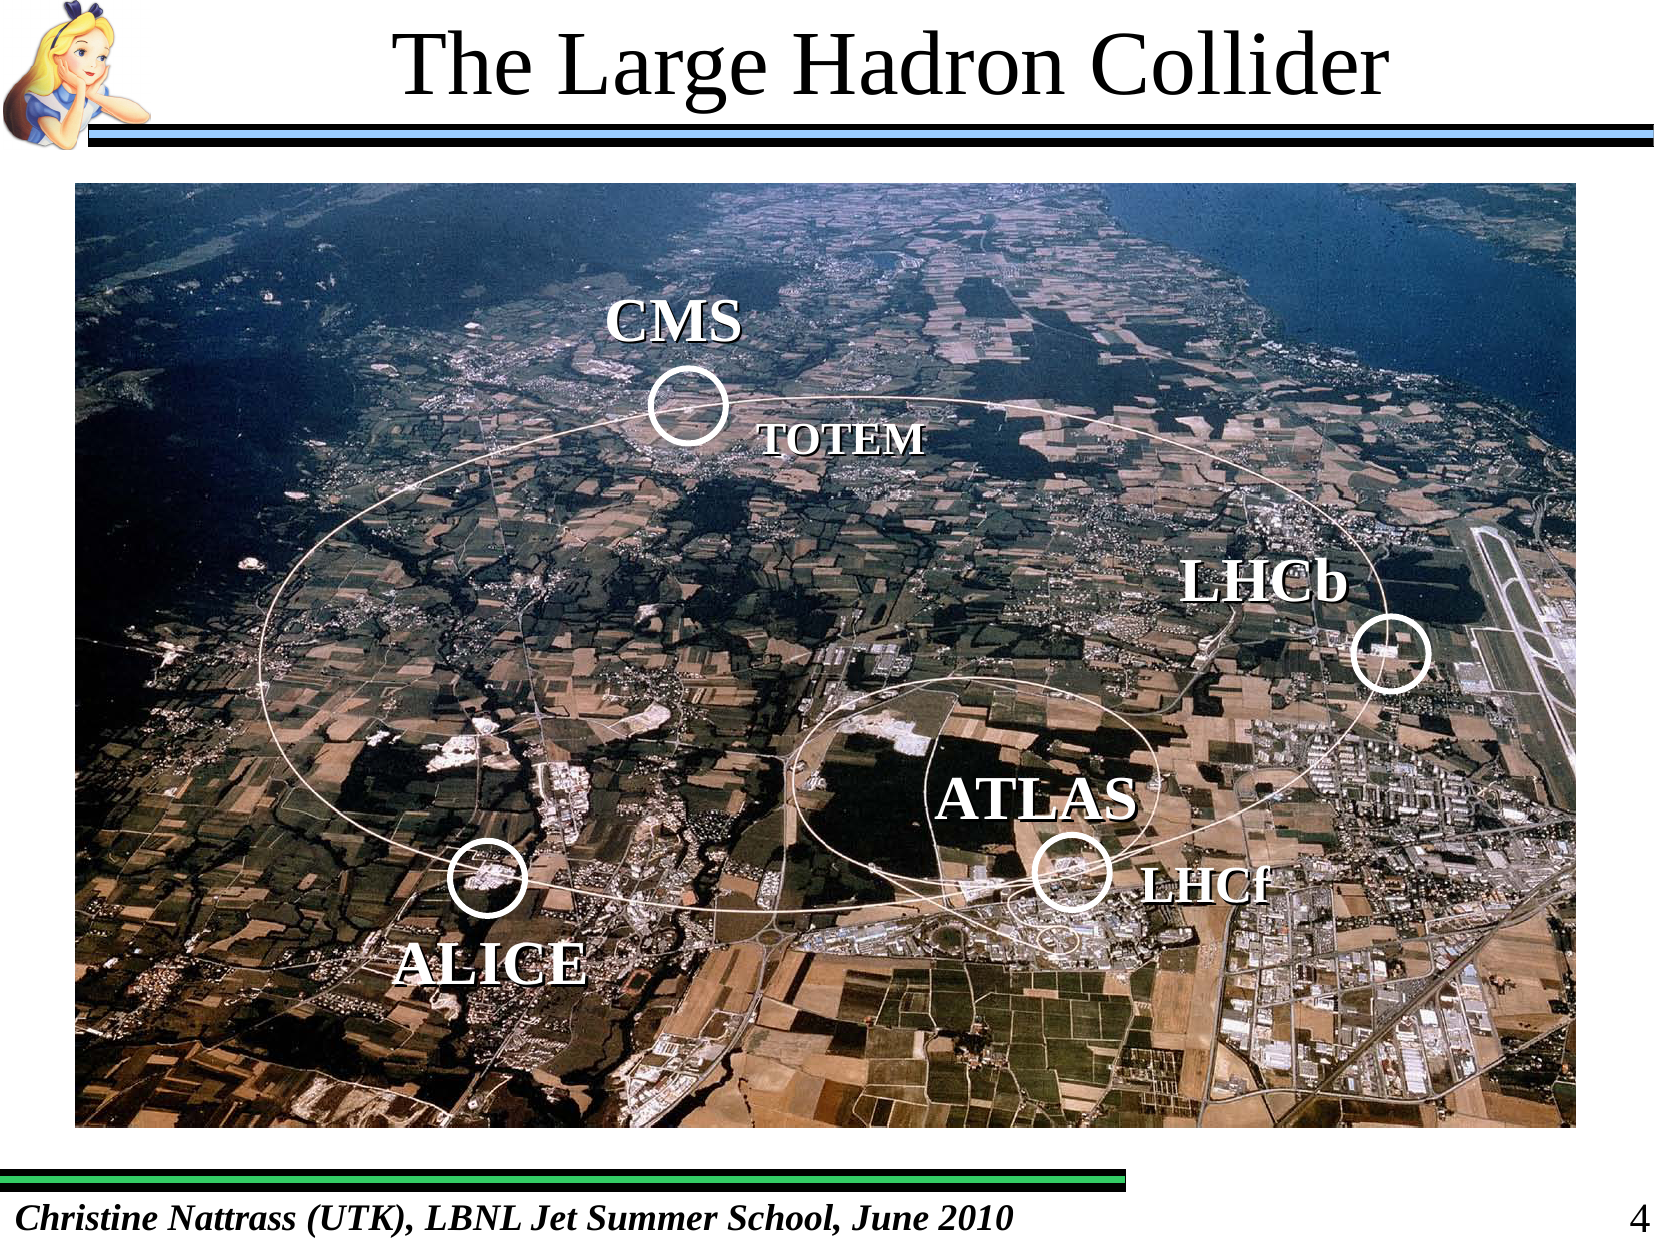

# The Large Hadron Collider
CMS
TOTEM
LHCb
ATLAS
ALICE
LHCf